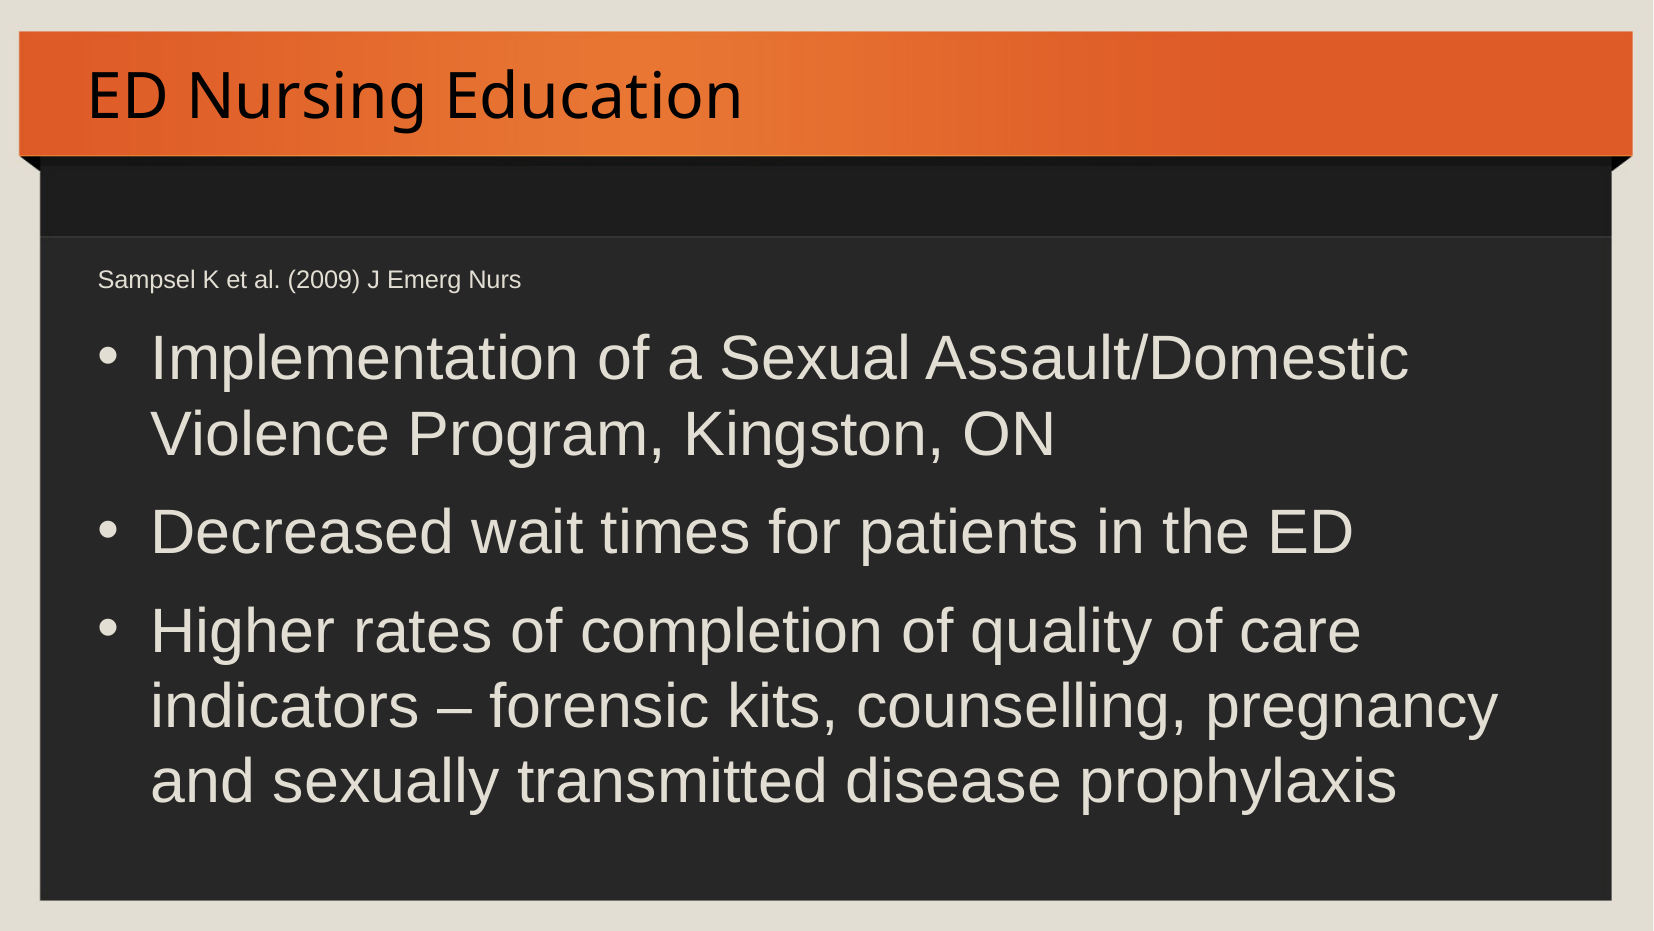

# ED Nursing Education
Sampsel K et al. (2009) J Emerg Nurs
Implementation of a Sexual Assault/Domestic Violence Program, Kingston, ON
Decreased wait times for patients in the ED
Higher rates of completion of quality of care indicators – forensic kits, counselling, pregnancy and sexually transmitted disease prophylaxis